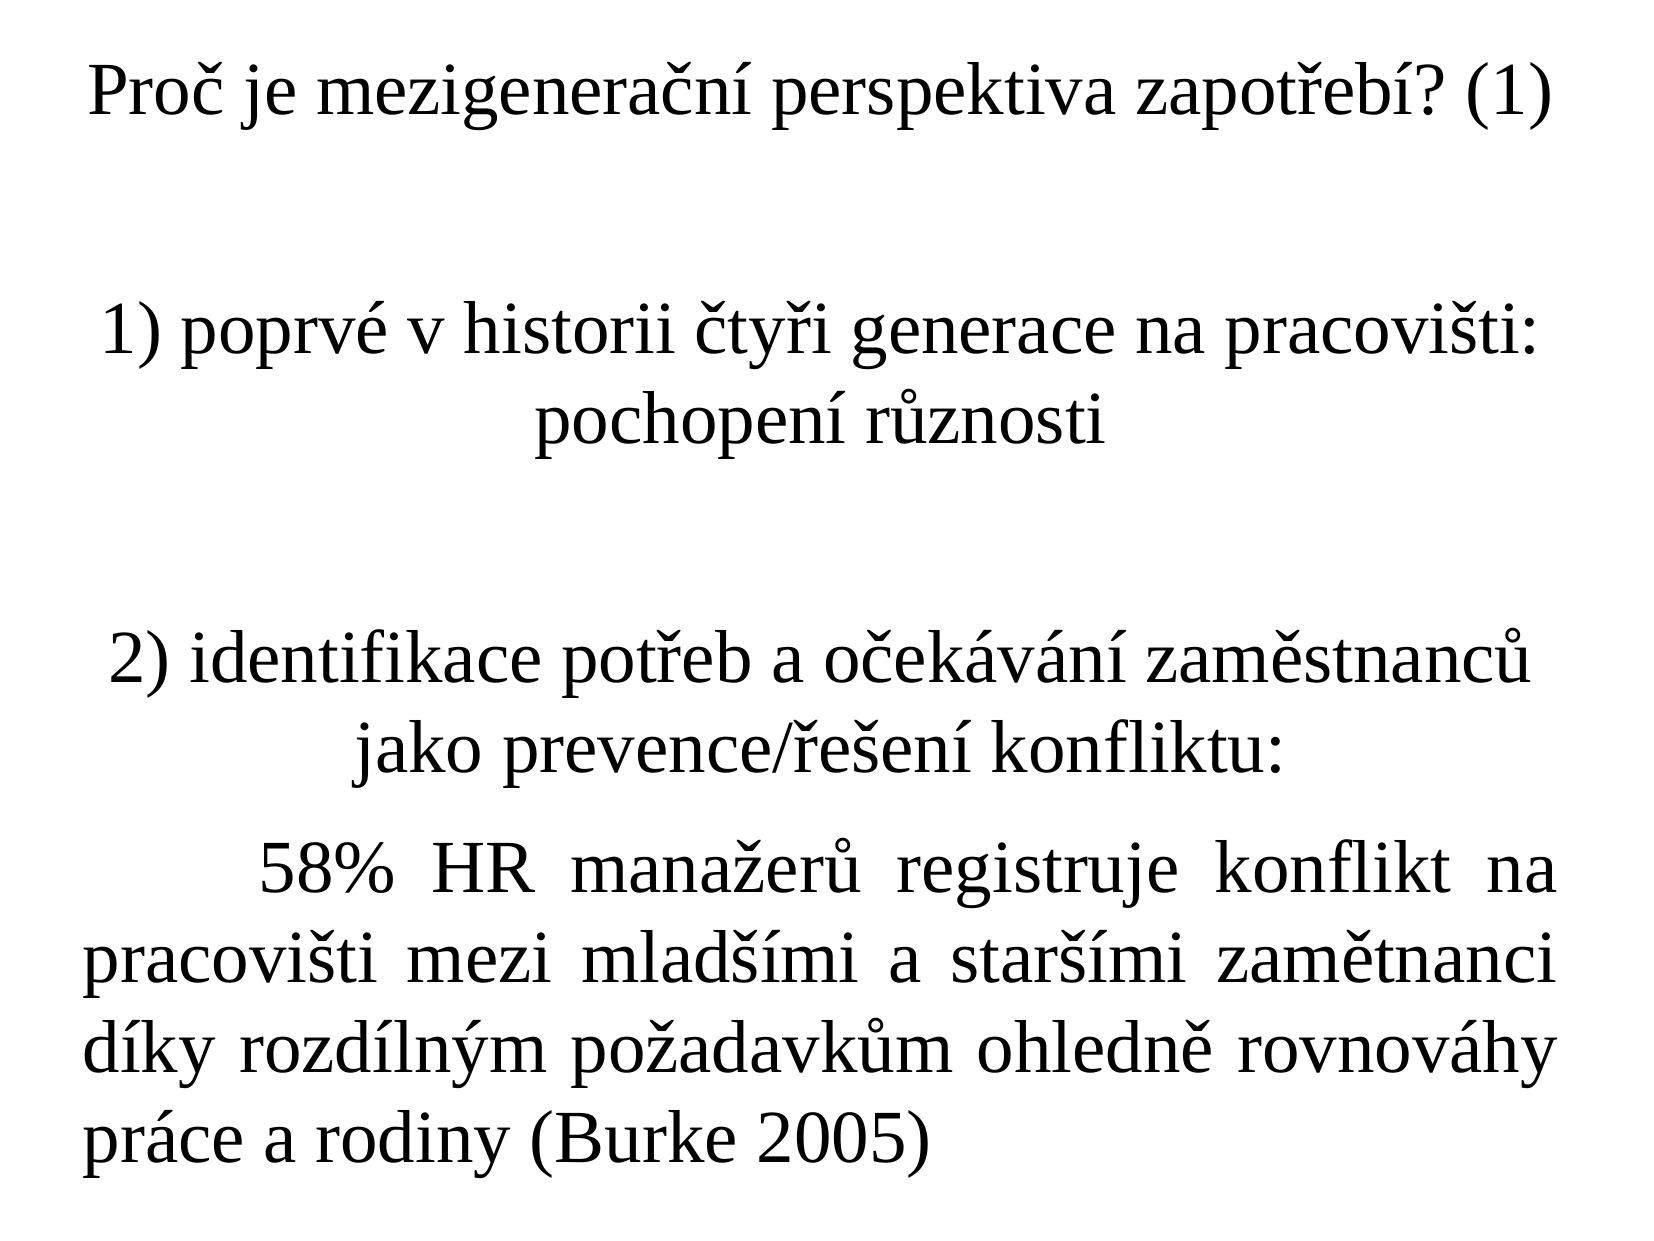

# Proč je mezigenerační perspektiva zapotřebí? (1)
1) poprvé v historii čtyři generace na pracovišti: pochopení různosti
2) identifikace potřeb a očekávání zaměstnanců jako prevence/řešení konfliktu:
 58% HR manažerů registruje konflikt na pracovišti mezi mladšími a staršími zamětnanci díky rozdílným požadavkům ohledně rovnováhy práce a rodiny (Burke 2005)